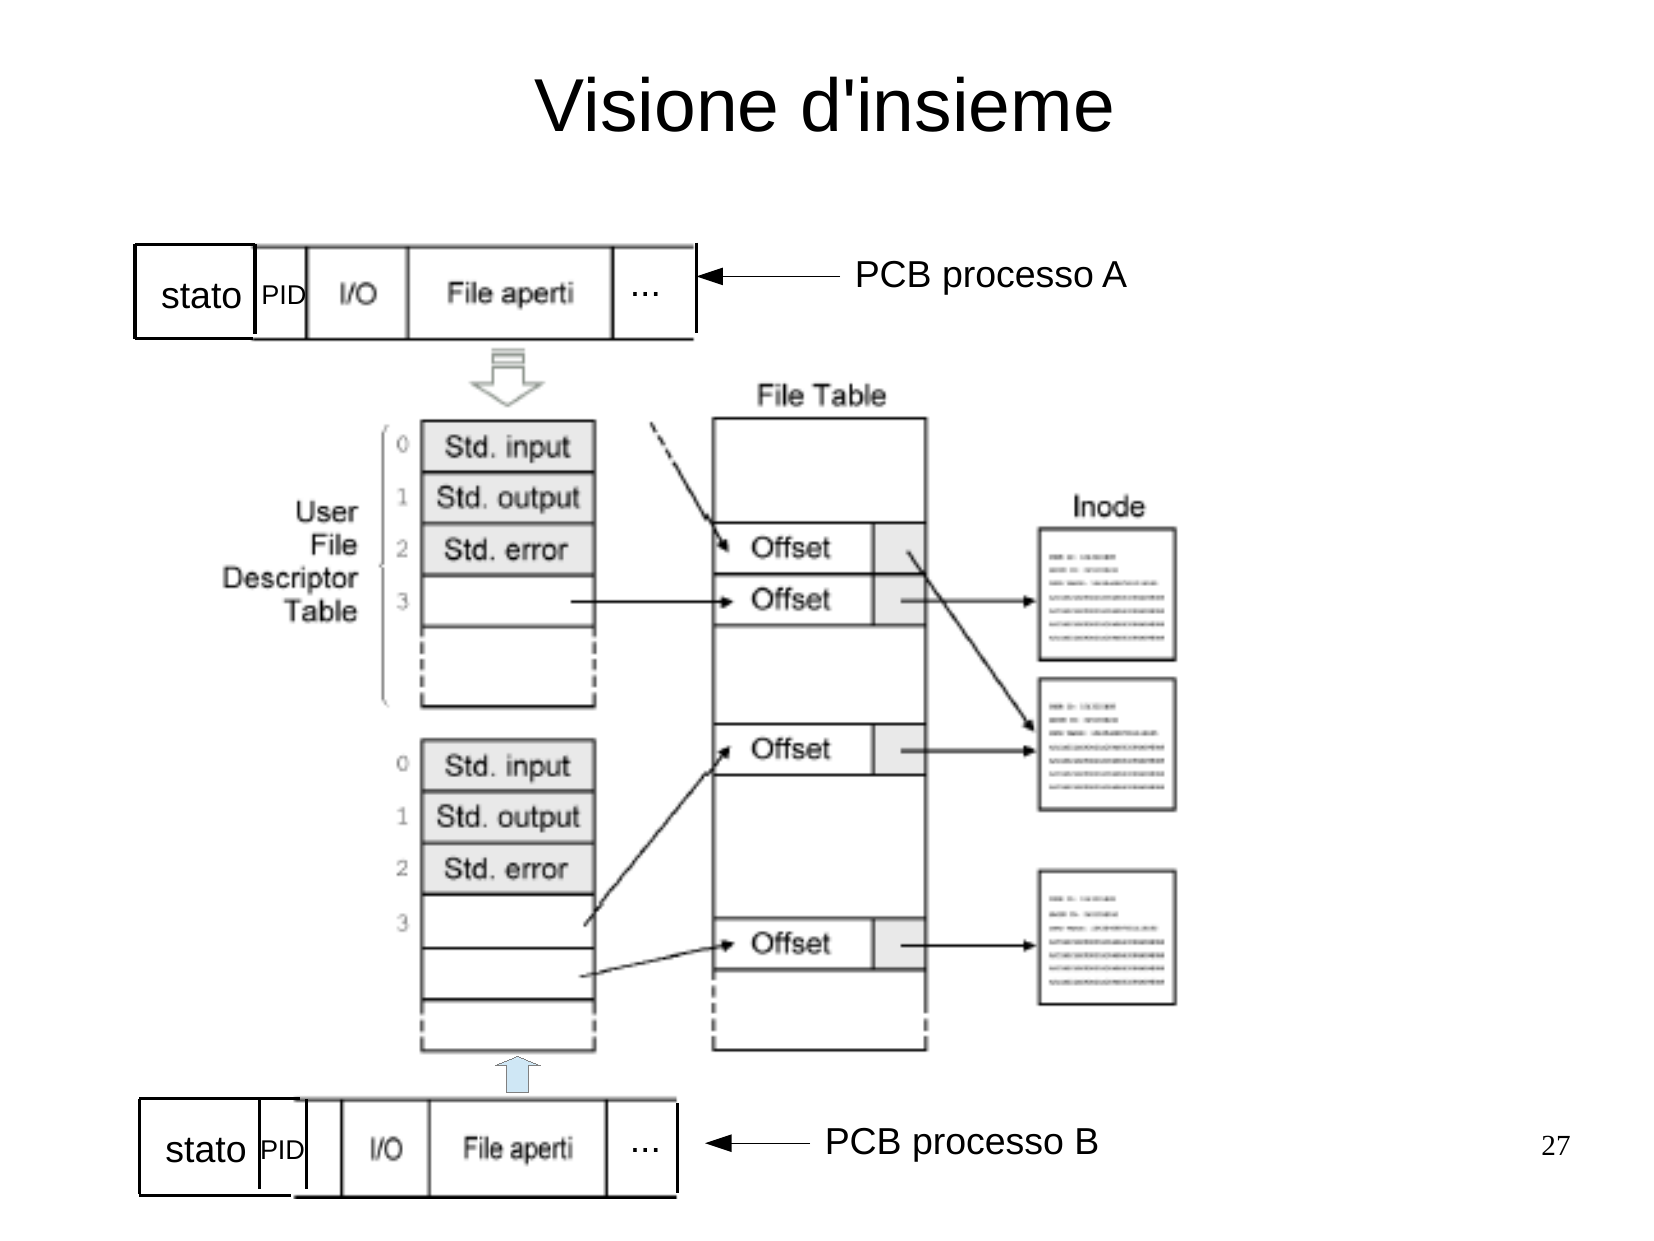

# Visione d'insieme
PCB processo A
...
stato
PID
...
PCB processo B
stato
PID
27